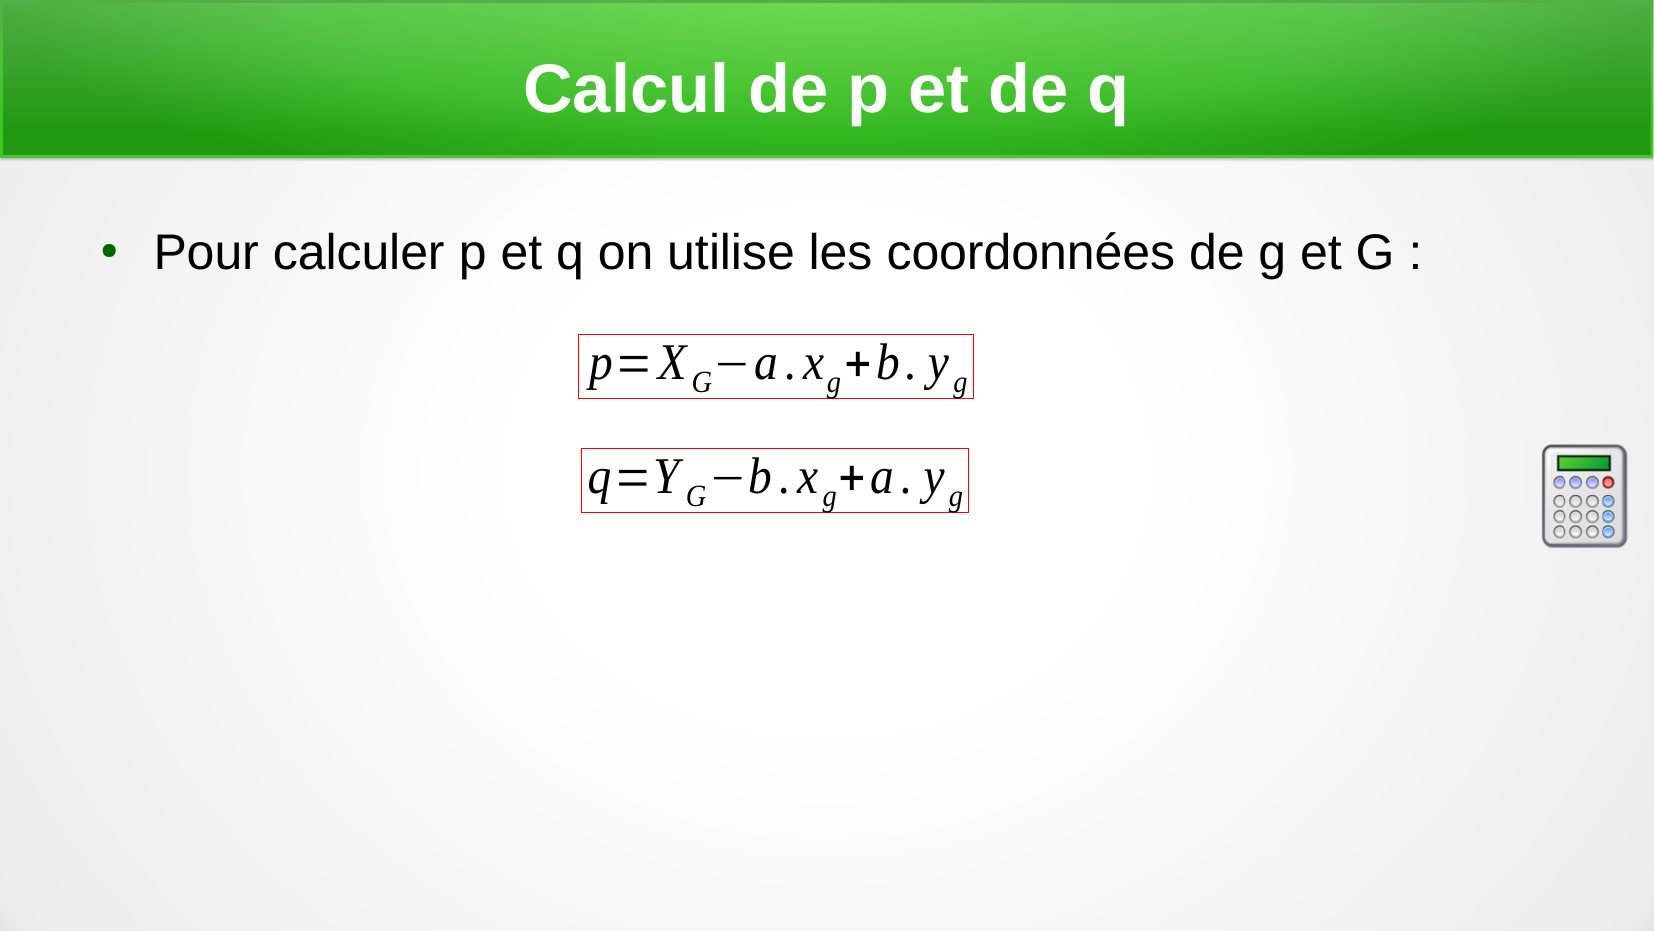

# Calcul de p et de q
Pour calculer p et q on utilise les coordonnées de g et G :